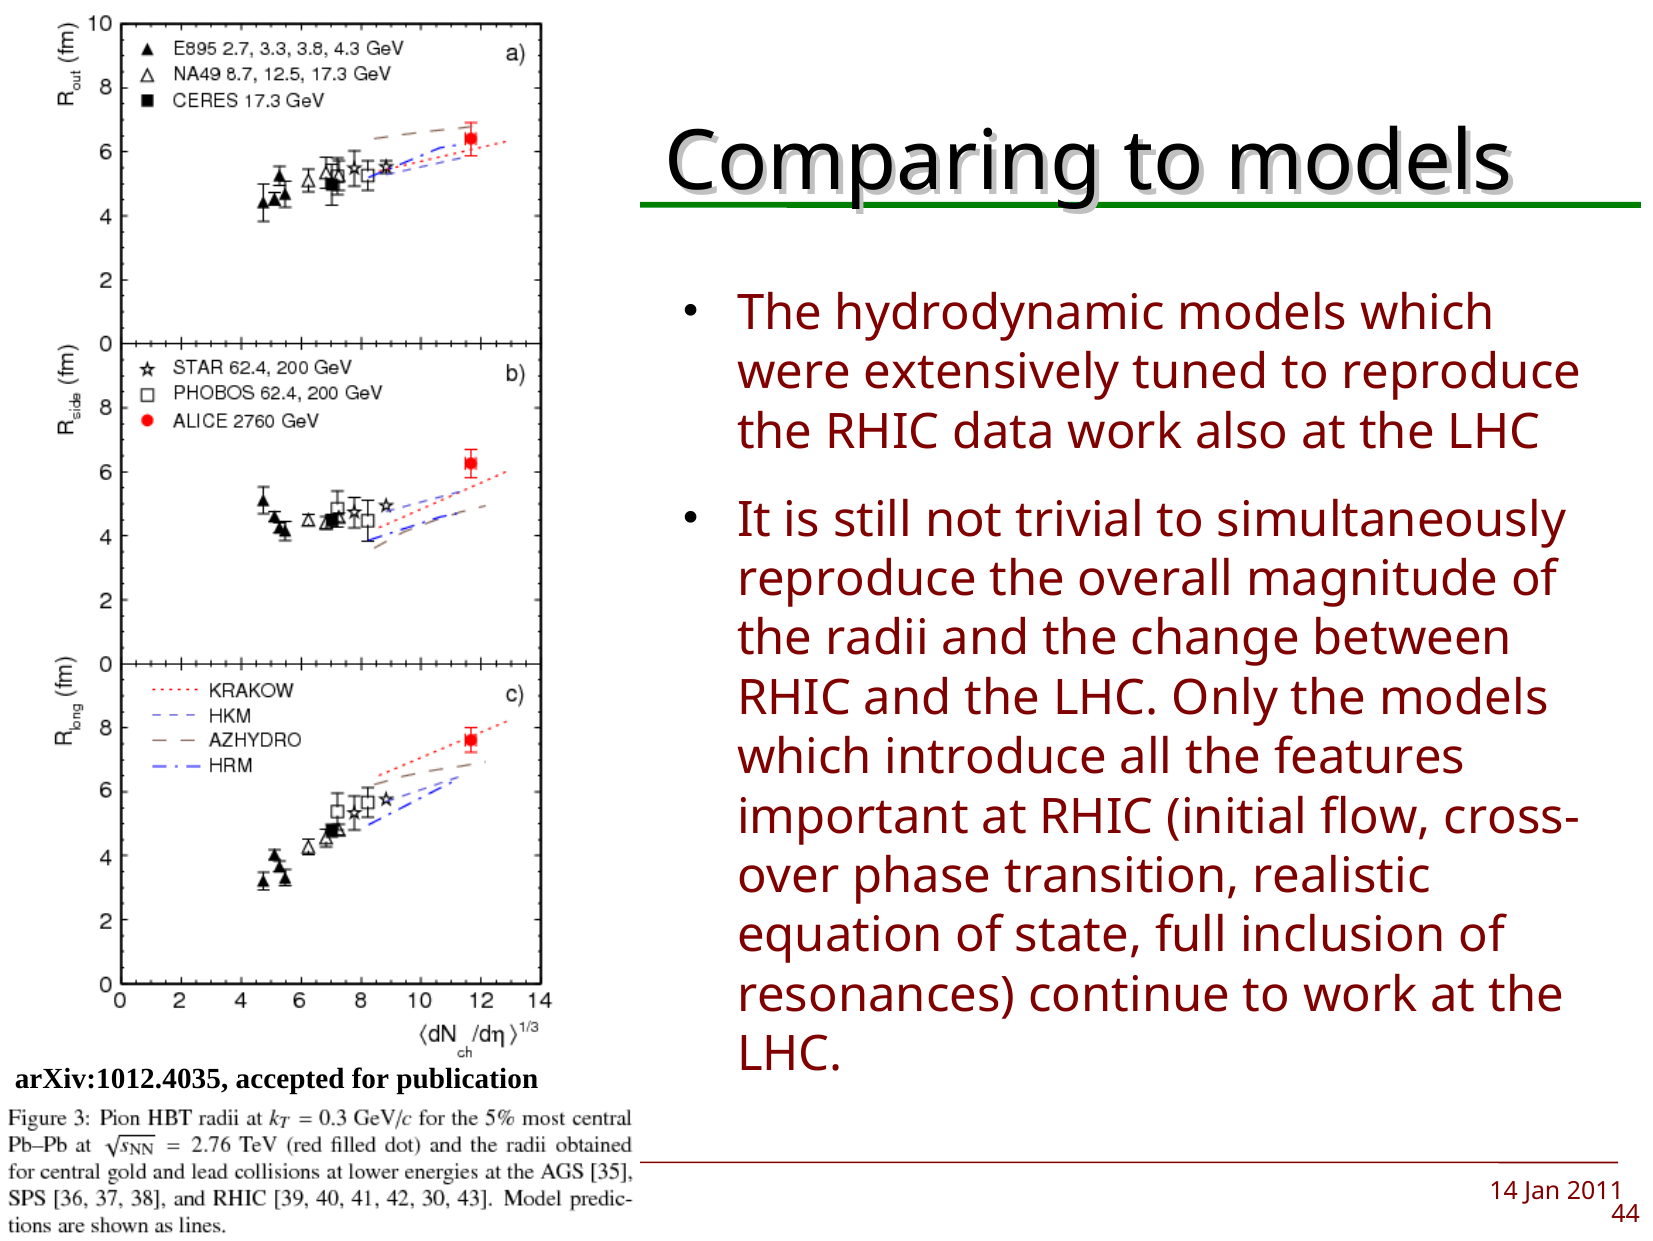

# Comparing to models
The hydrodynamic models which were extensively tuned to reproduce the RHIC data work also at the LHC
It is still not trivial to simultaneously reproduce the overall magnitude of the radii and the change between RHIC and the LHC. Only the models which introduce all the features important at RHIC (initial flow, cross-over phase transition, realistic equation of state, full inclusion of resonances) continue to work at the LHC.
arXiv:1012.4035, accepted for publication